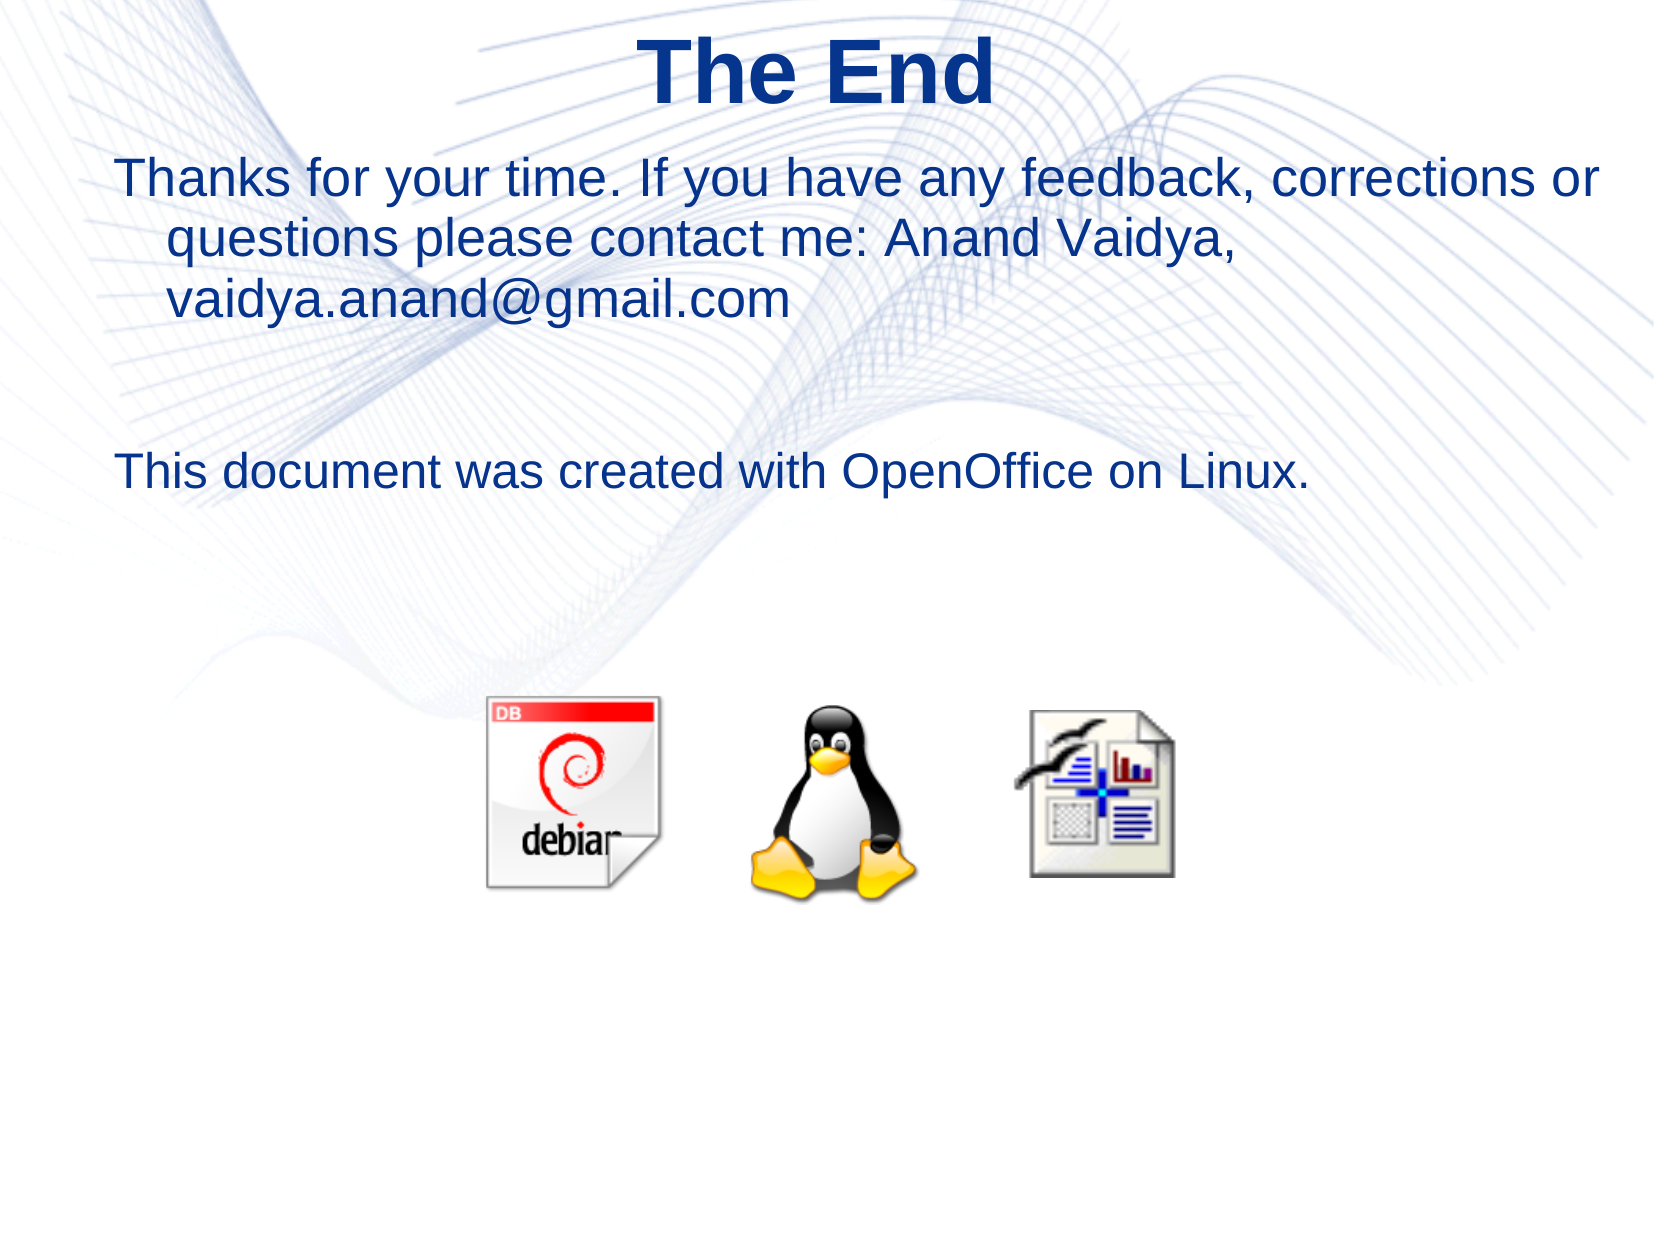

# The End
Thanks for your time. If you have any feedback, corrections or questions please contact me: Anand Vaidya, vaidya.anand@gmail.com
This document was created with OpenOffice on Linux.